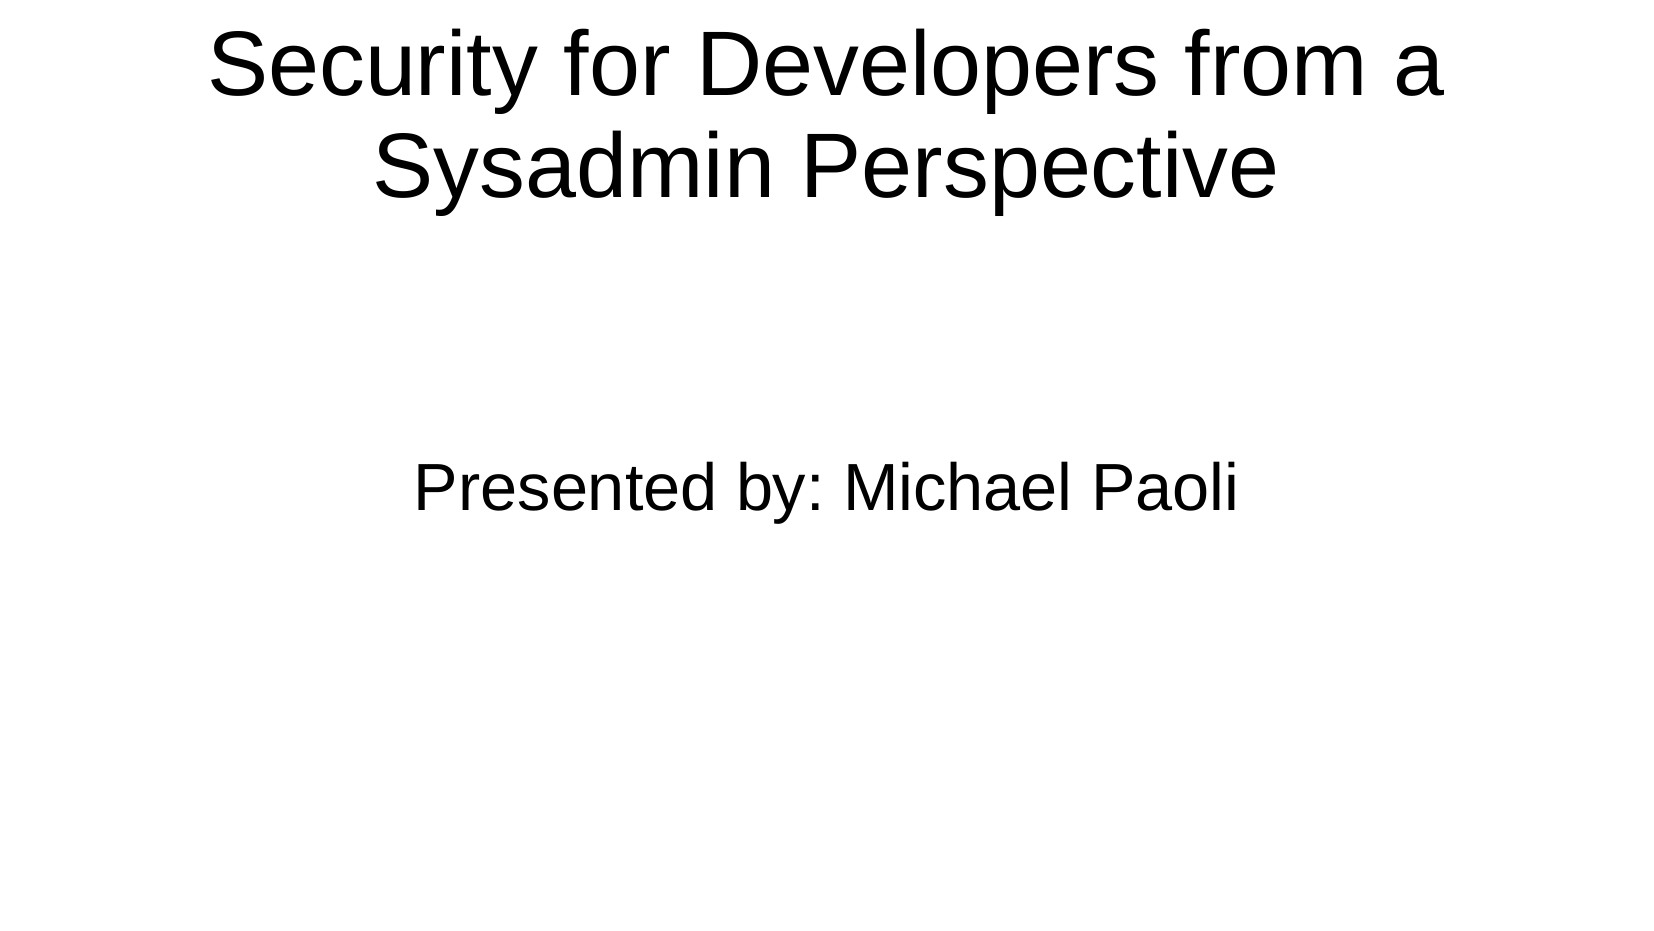

# Security for Developers from a Sysadmin Perspective
Presented by: Michael Paoli